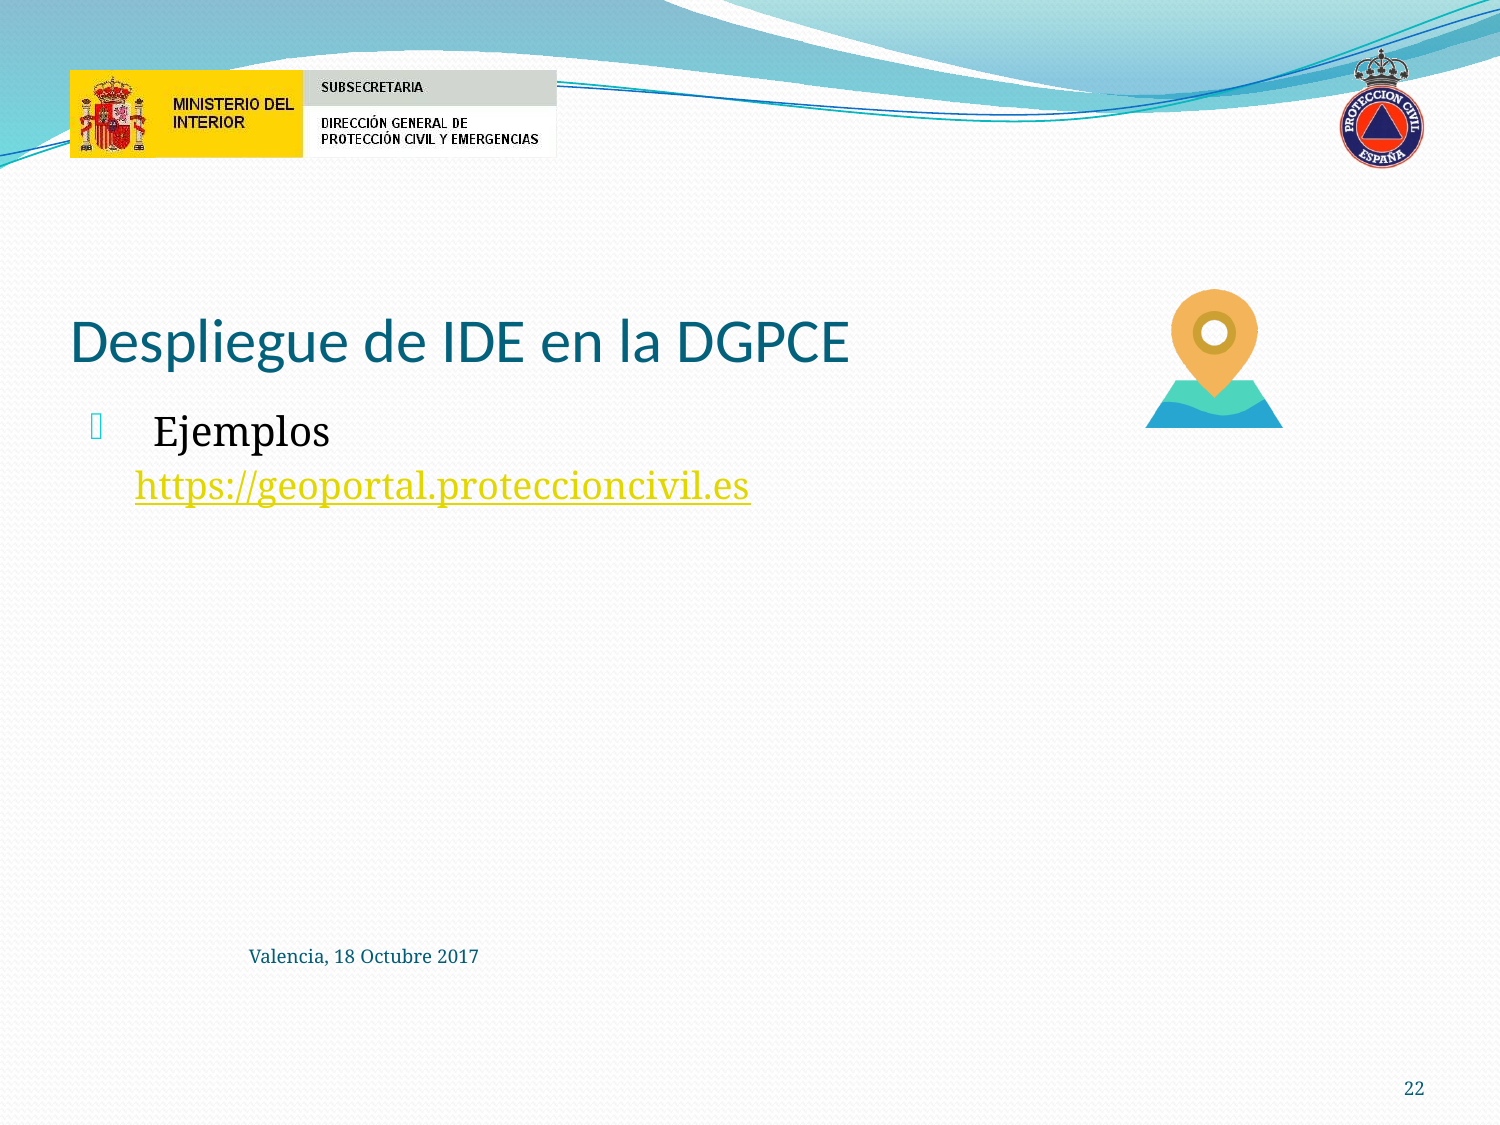

# Despliegue de IDE en la DGPCE
Ejemplos
https://geoportal.proteccioncivil.es
Valencia, 18 Octubre 2017